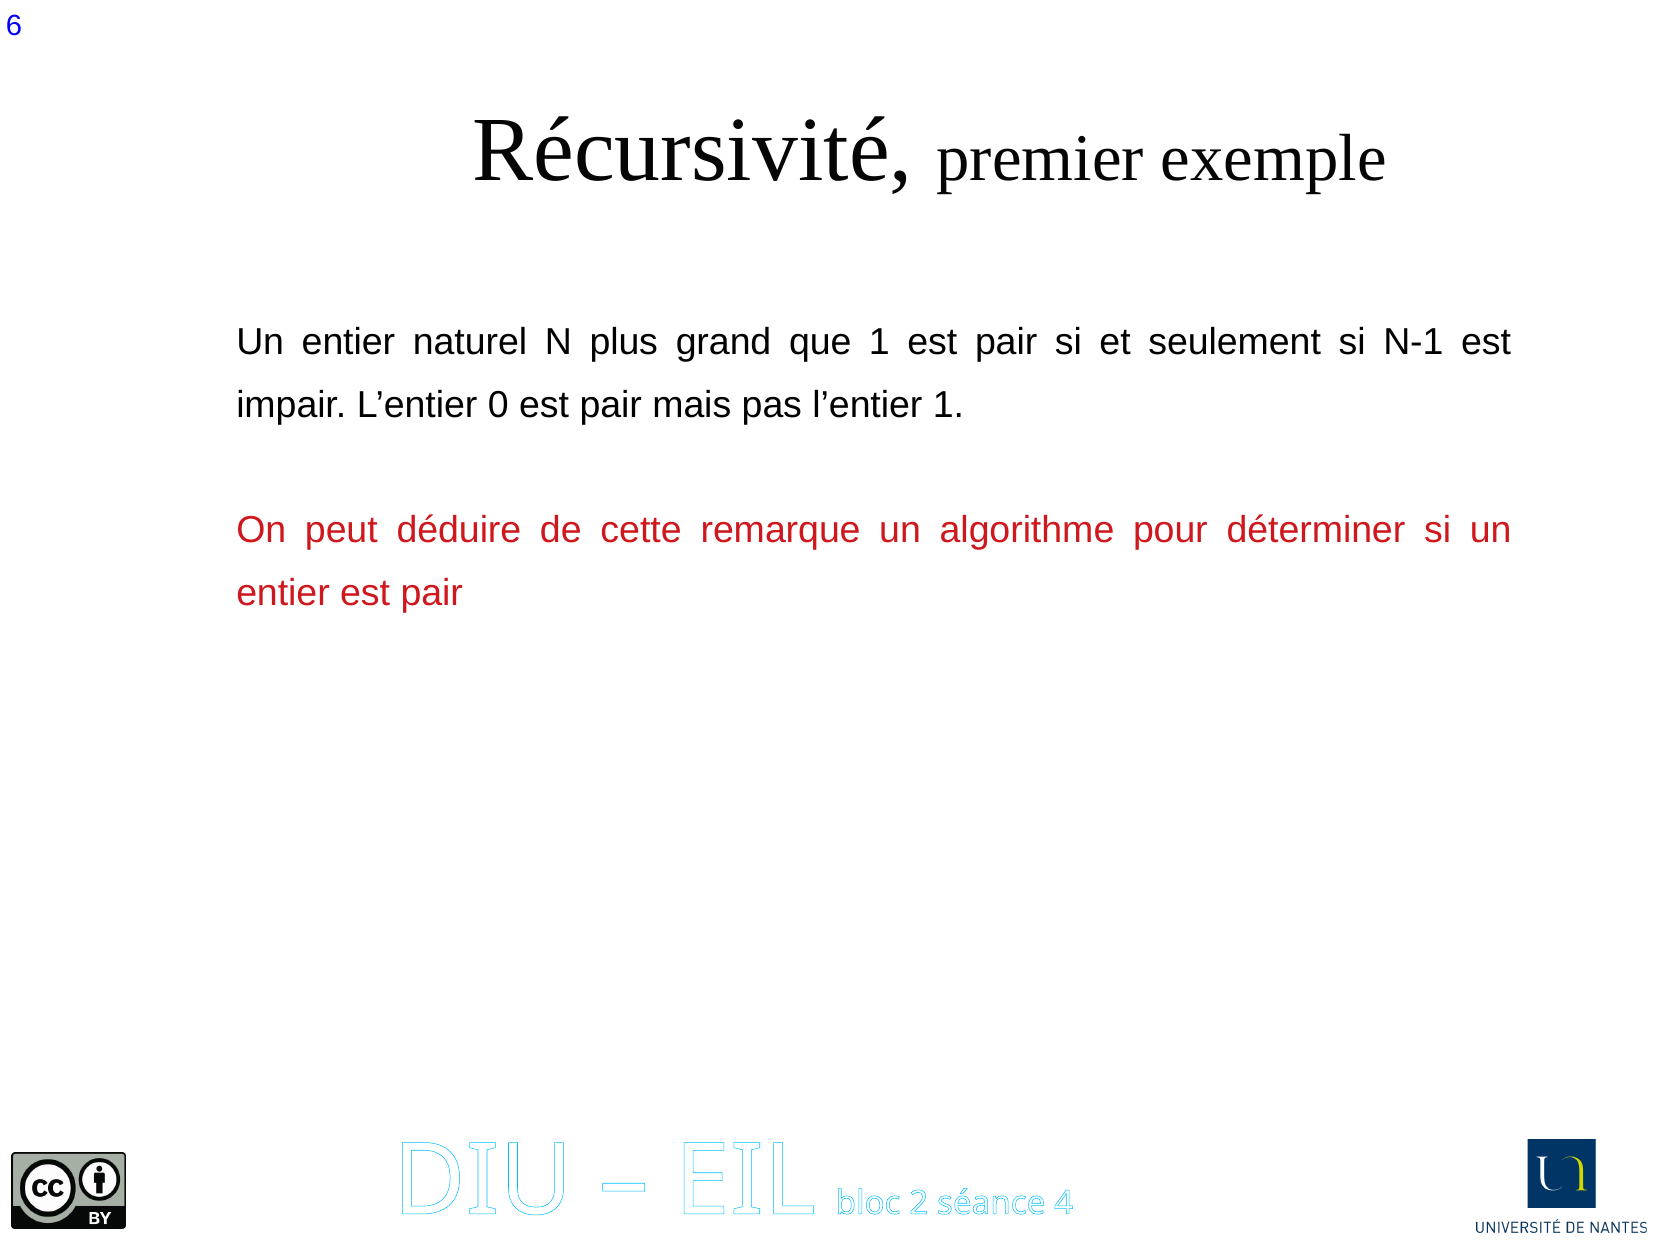

6
# Récursivité, premier exemple
Un entier naturel N plus grand que 1 est pair si et seulement si N-1 est impair. L’entier 0 est pair mais pas l’entier 1.
On peut déduire de cette remarque un algorithme pour déterminer si un entier est pair